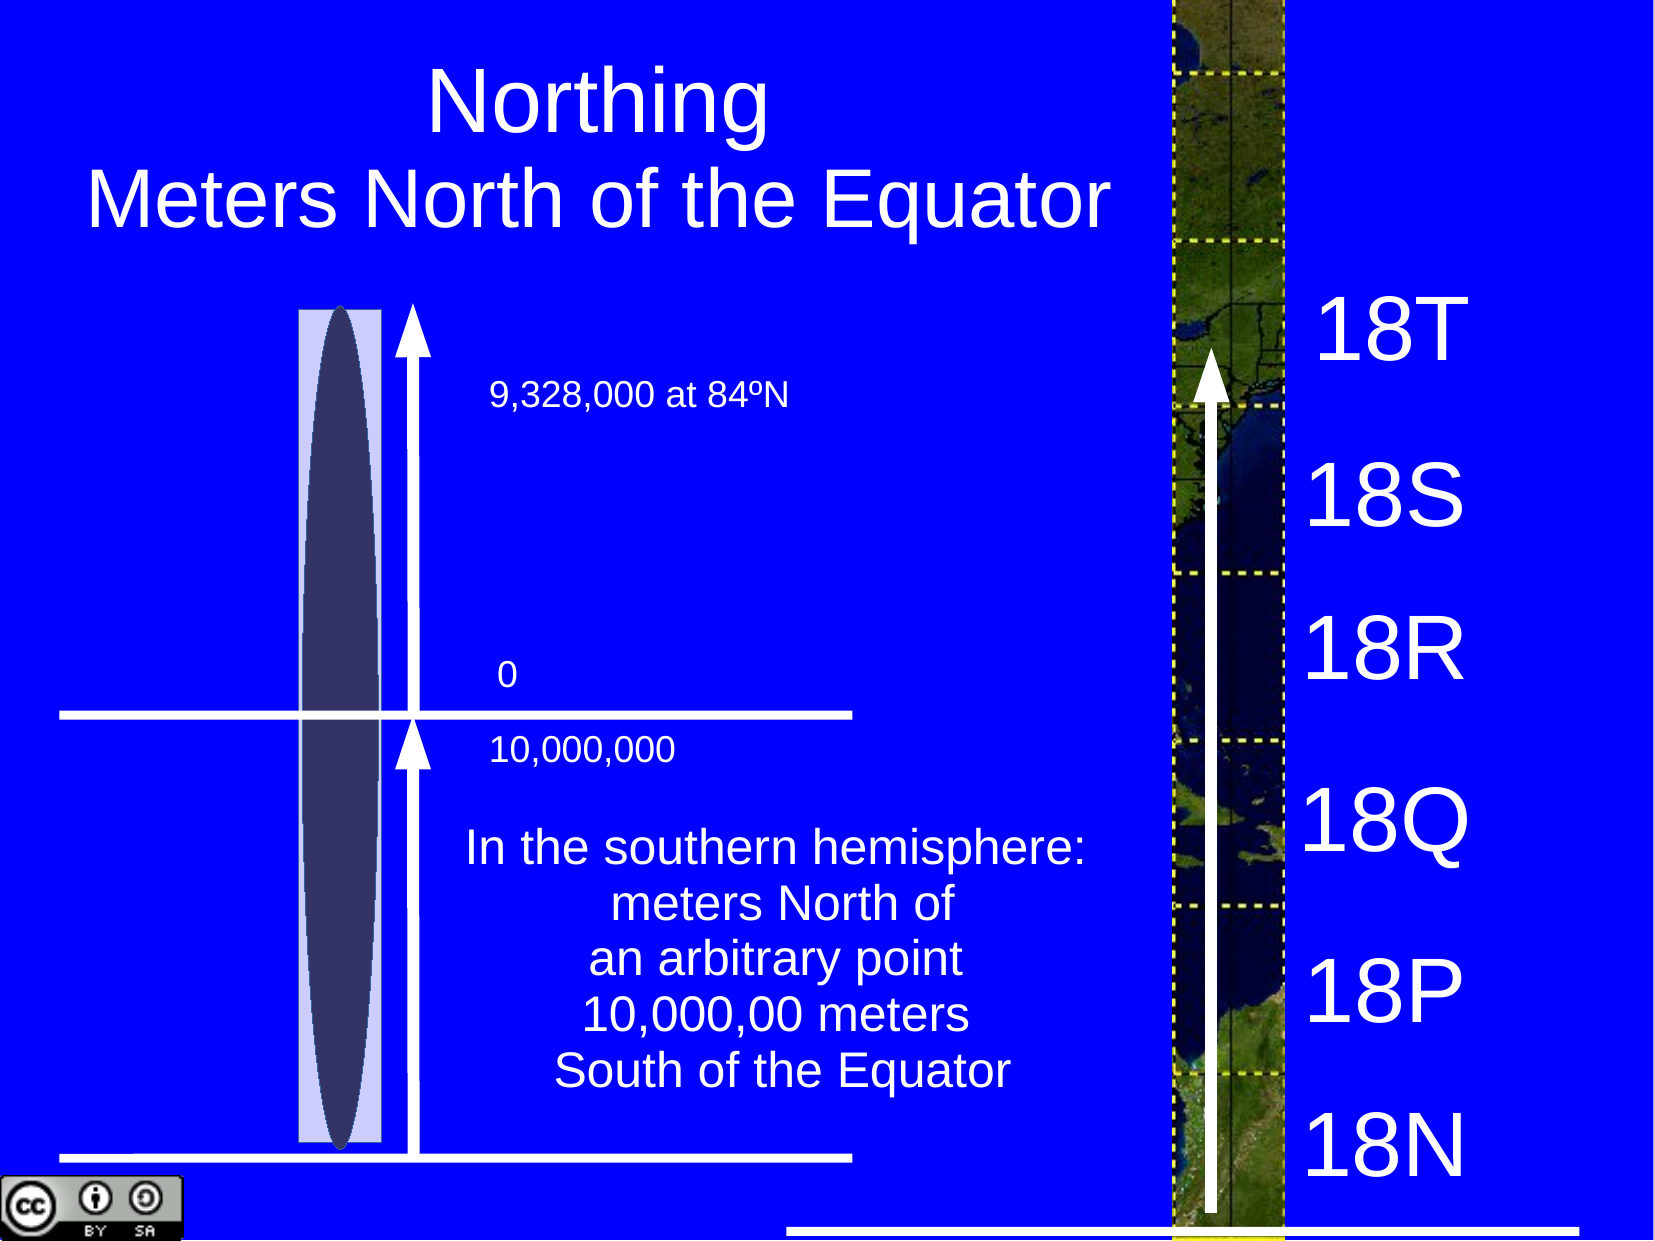

# Northing Meters North of the Equator
18T
9,328,000 at 84ºN
0
10,000,000
18S
18R
18Q
In the southern hemisphere:
meters North of
an arbitrary point
10,000,00 meters
South of the Equator
18P
18N